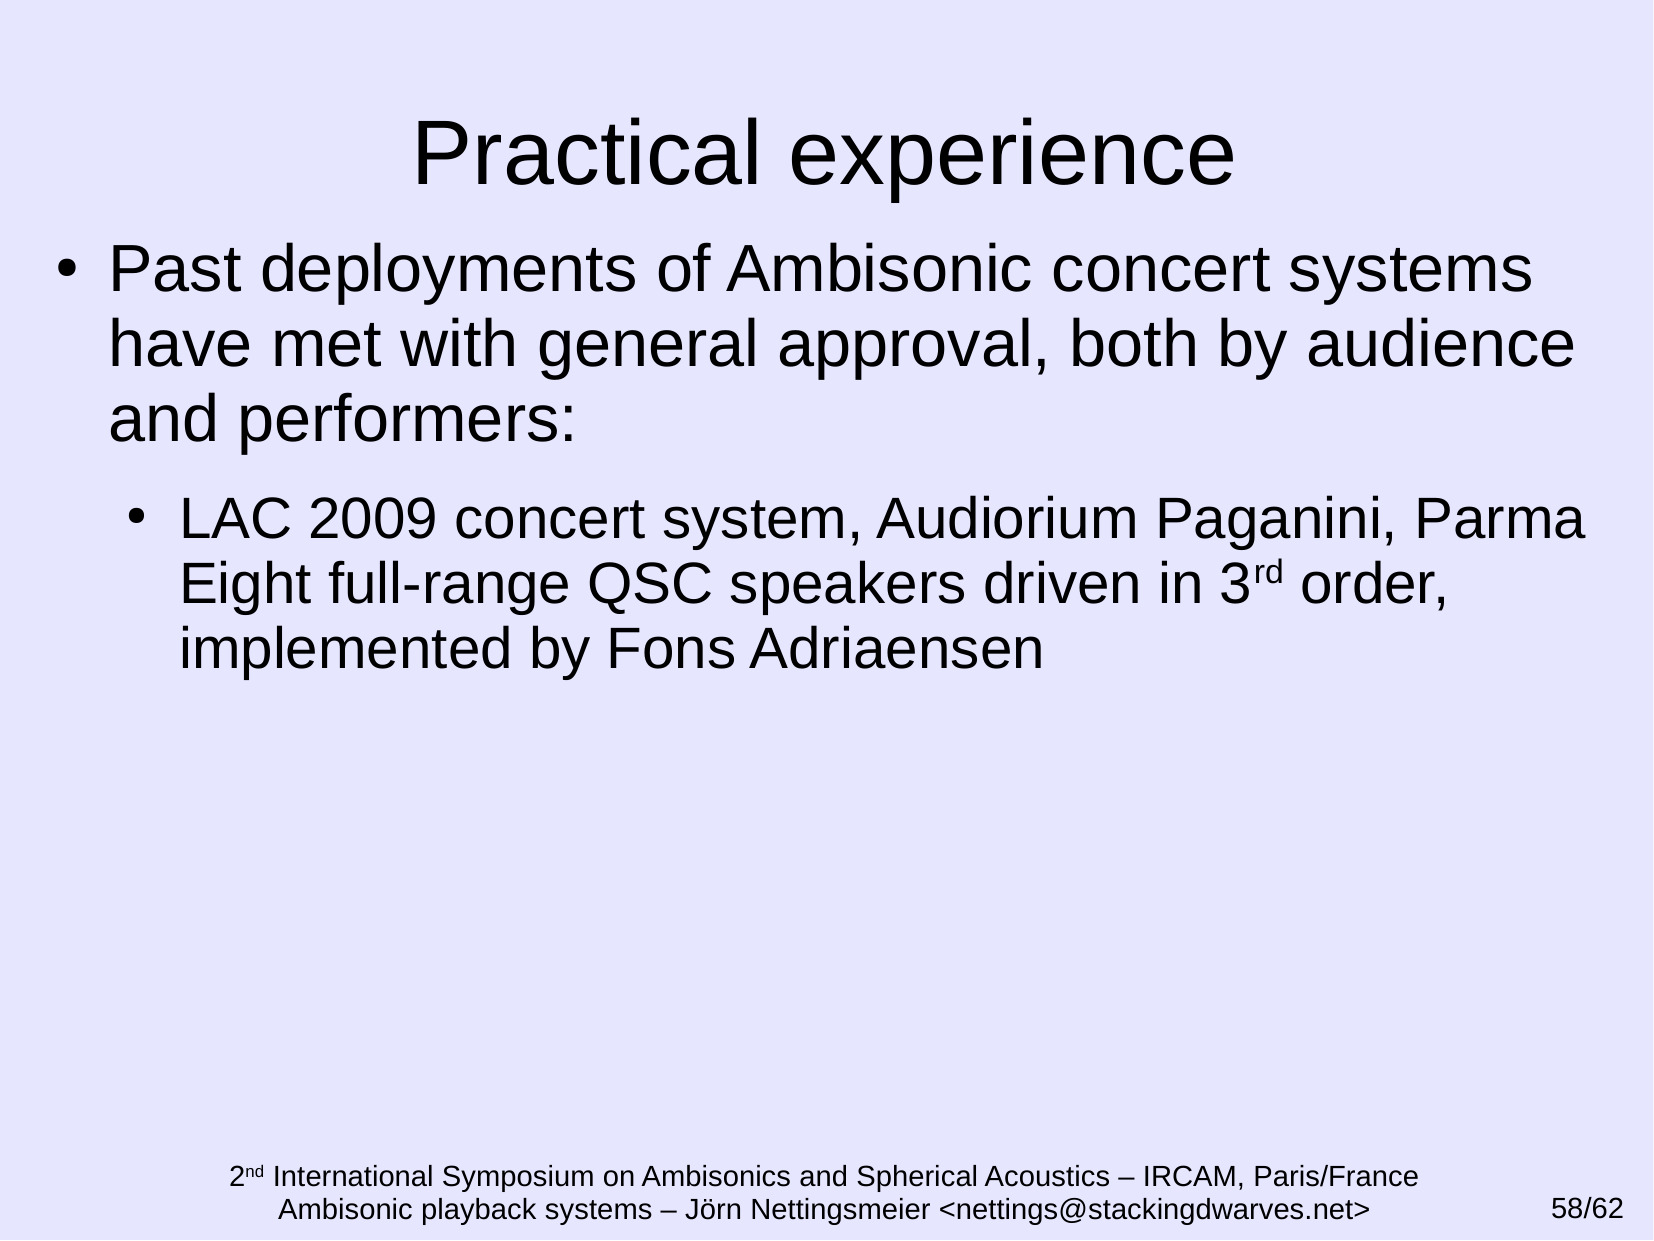

# Practical experience
Past deployments of Ambisonic concert systems have met with general approval, both by audience and performers:
LAC 2009 concert system, Audiorium Paganini, Parma
Eight full-range QSC speakers driven in 3rd order,
implemented by Fons Adriaensen